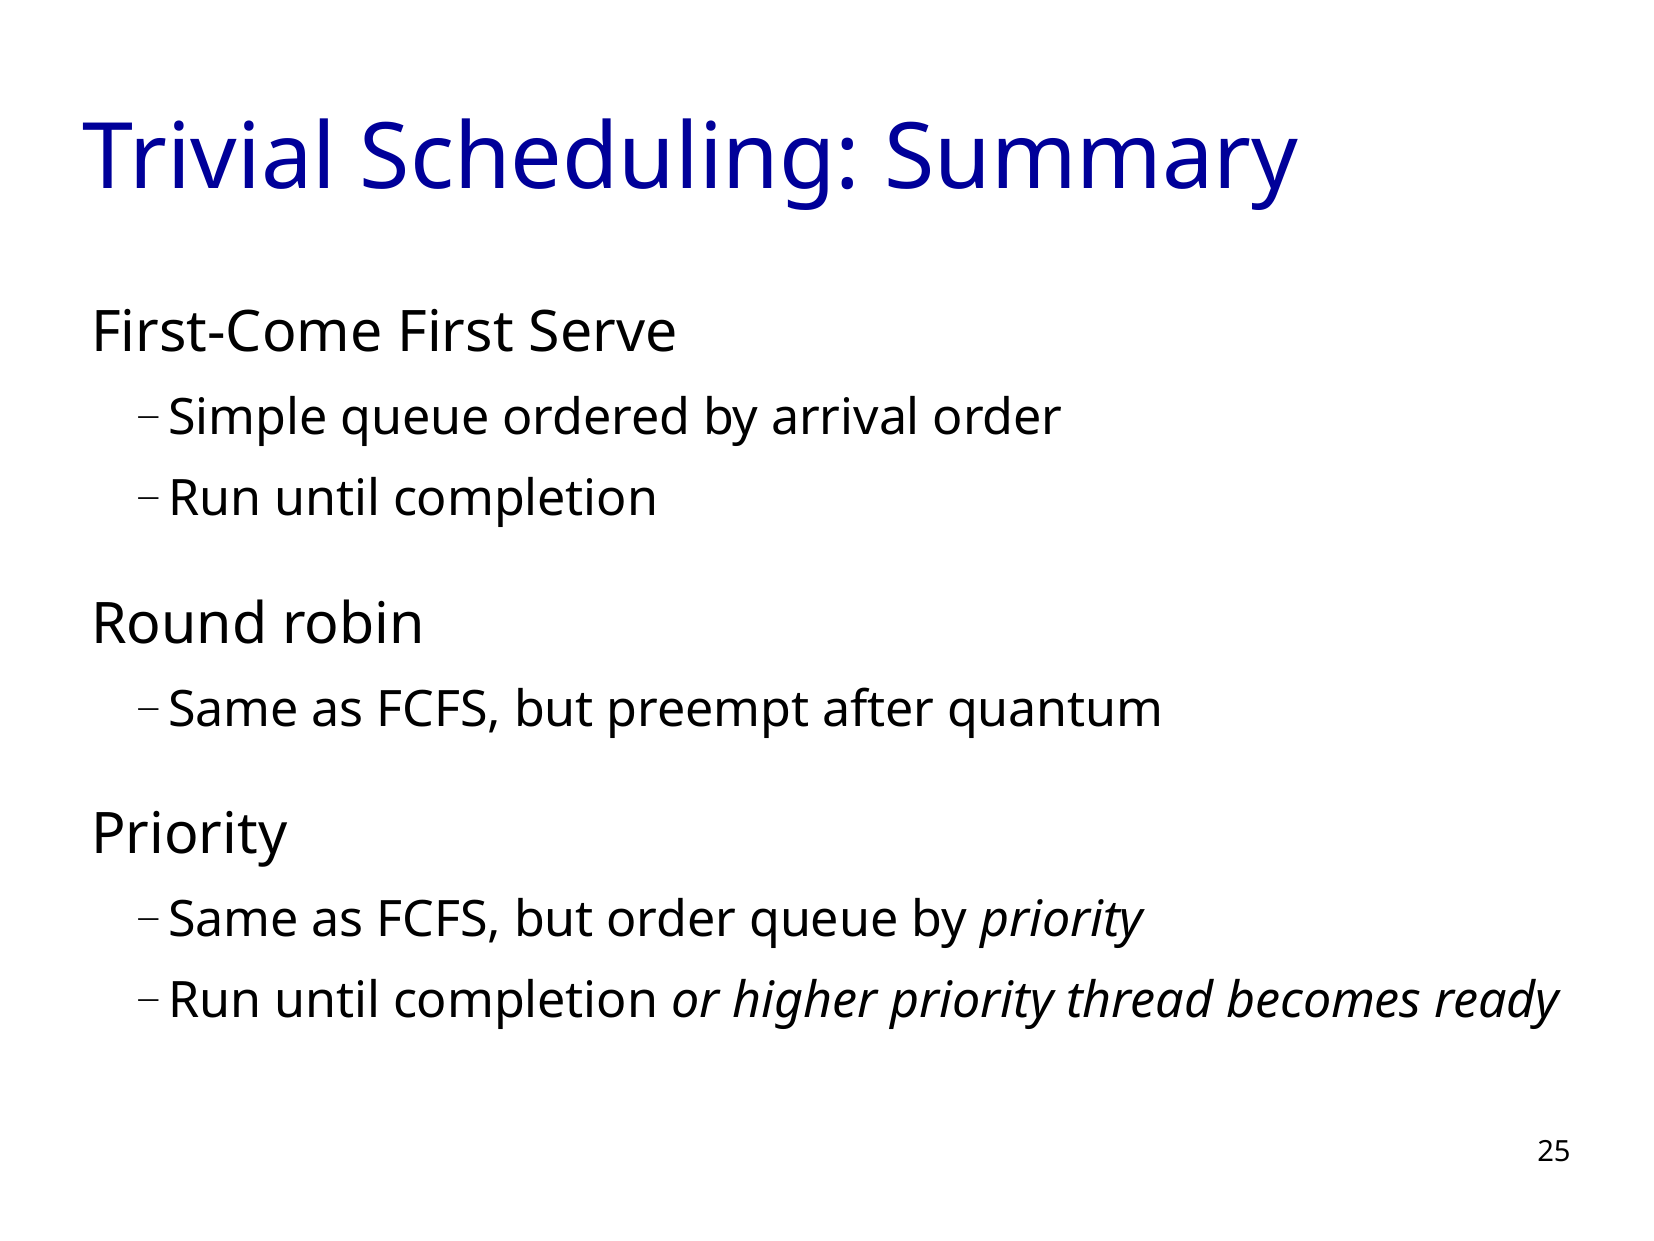

# Trivial Scheduling: Summary
First-Come First Serve
Simple queue ordered by arrival order
Run until completion
Round robin
Same as FCFS, but preempt after quantum
Priority
Same as FCFS, but order queue by priority
Run until completion or higher priority thread becomes ready
25